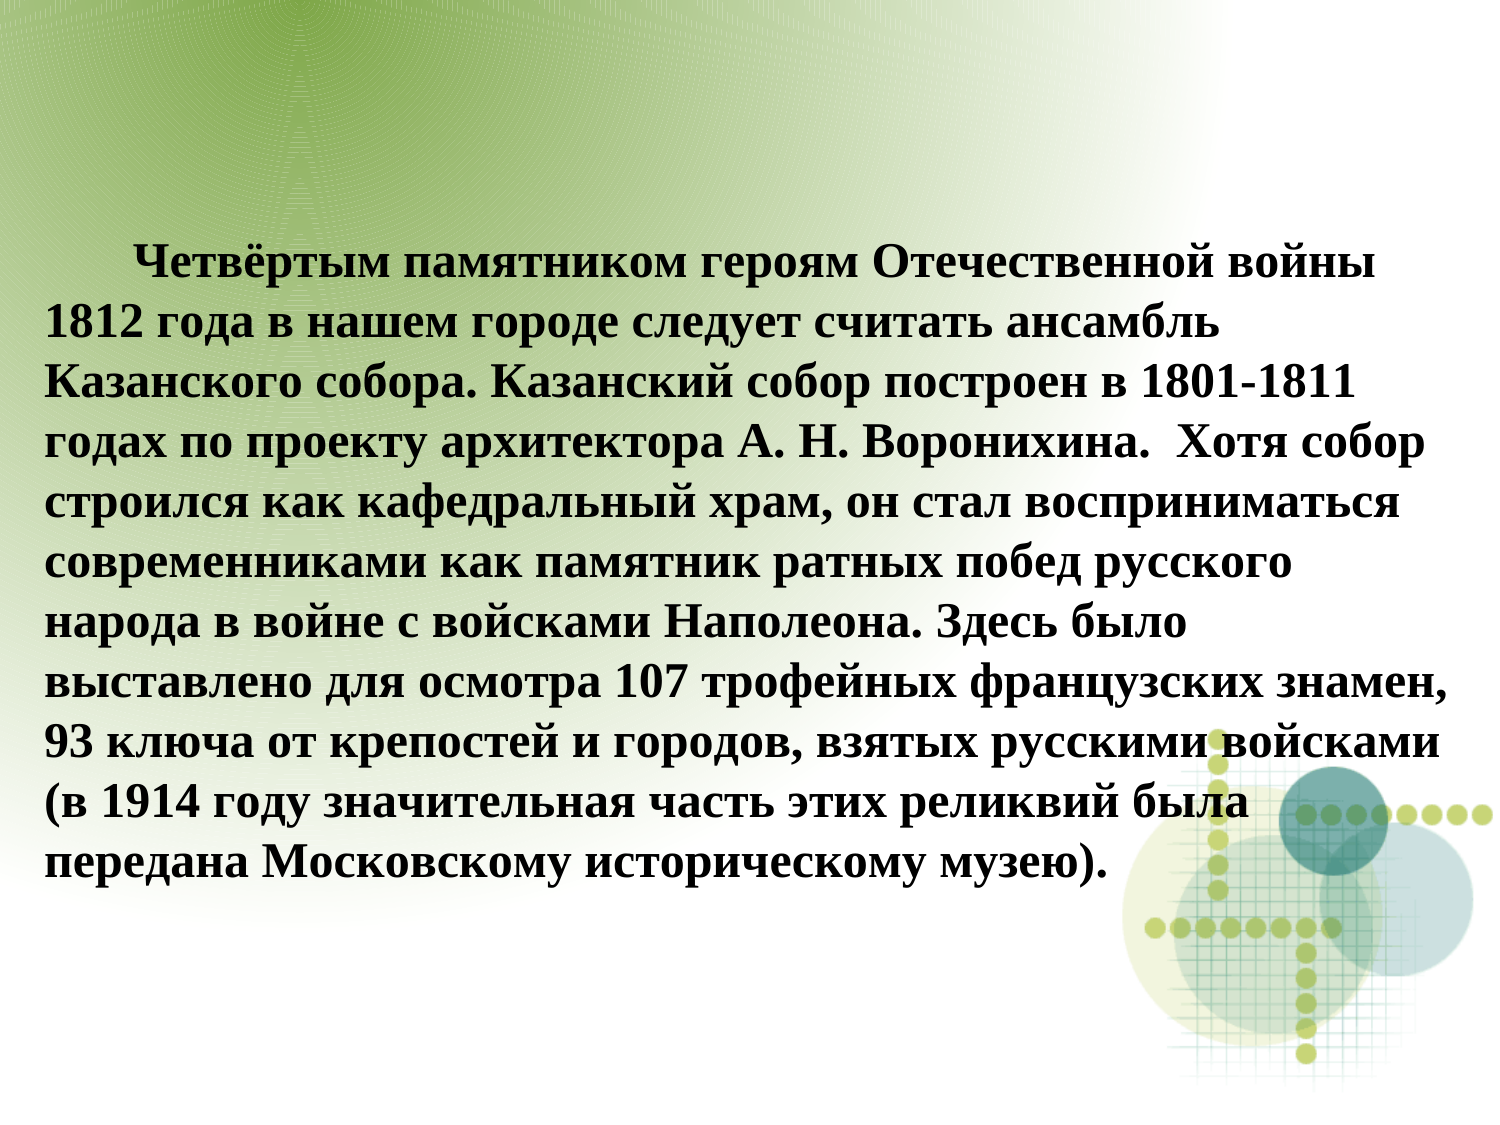

# Четвёртым памятником героям Отечественной войны 1812 года в нашем городе следует считать ансамбль Казанского собора. Казанский собор построен в 1801-1811 годах по проекту архитектора А. Н. Воронихина. Хотя собор строился как кафедральный храм, он стал восприниматься современниками как памятник ратных побед русского народа в войне с войсками Наполеона. Здесь было выставлено для осмотра 107 трофейных французских знамен, 93 ключа от крепостей и городов, взятых русскими войсками (в 1914 году значительная часть этих реликвий была передана Московскому историческому музею).